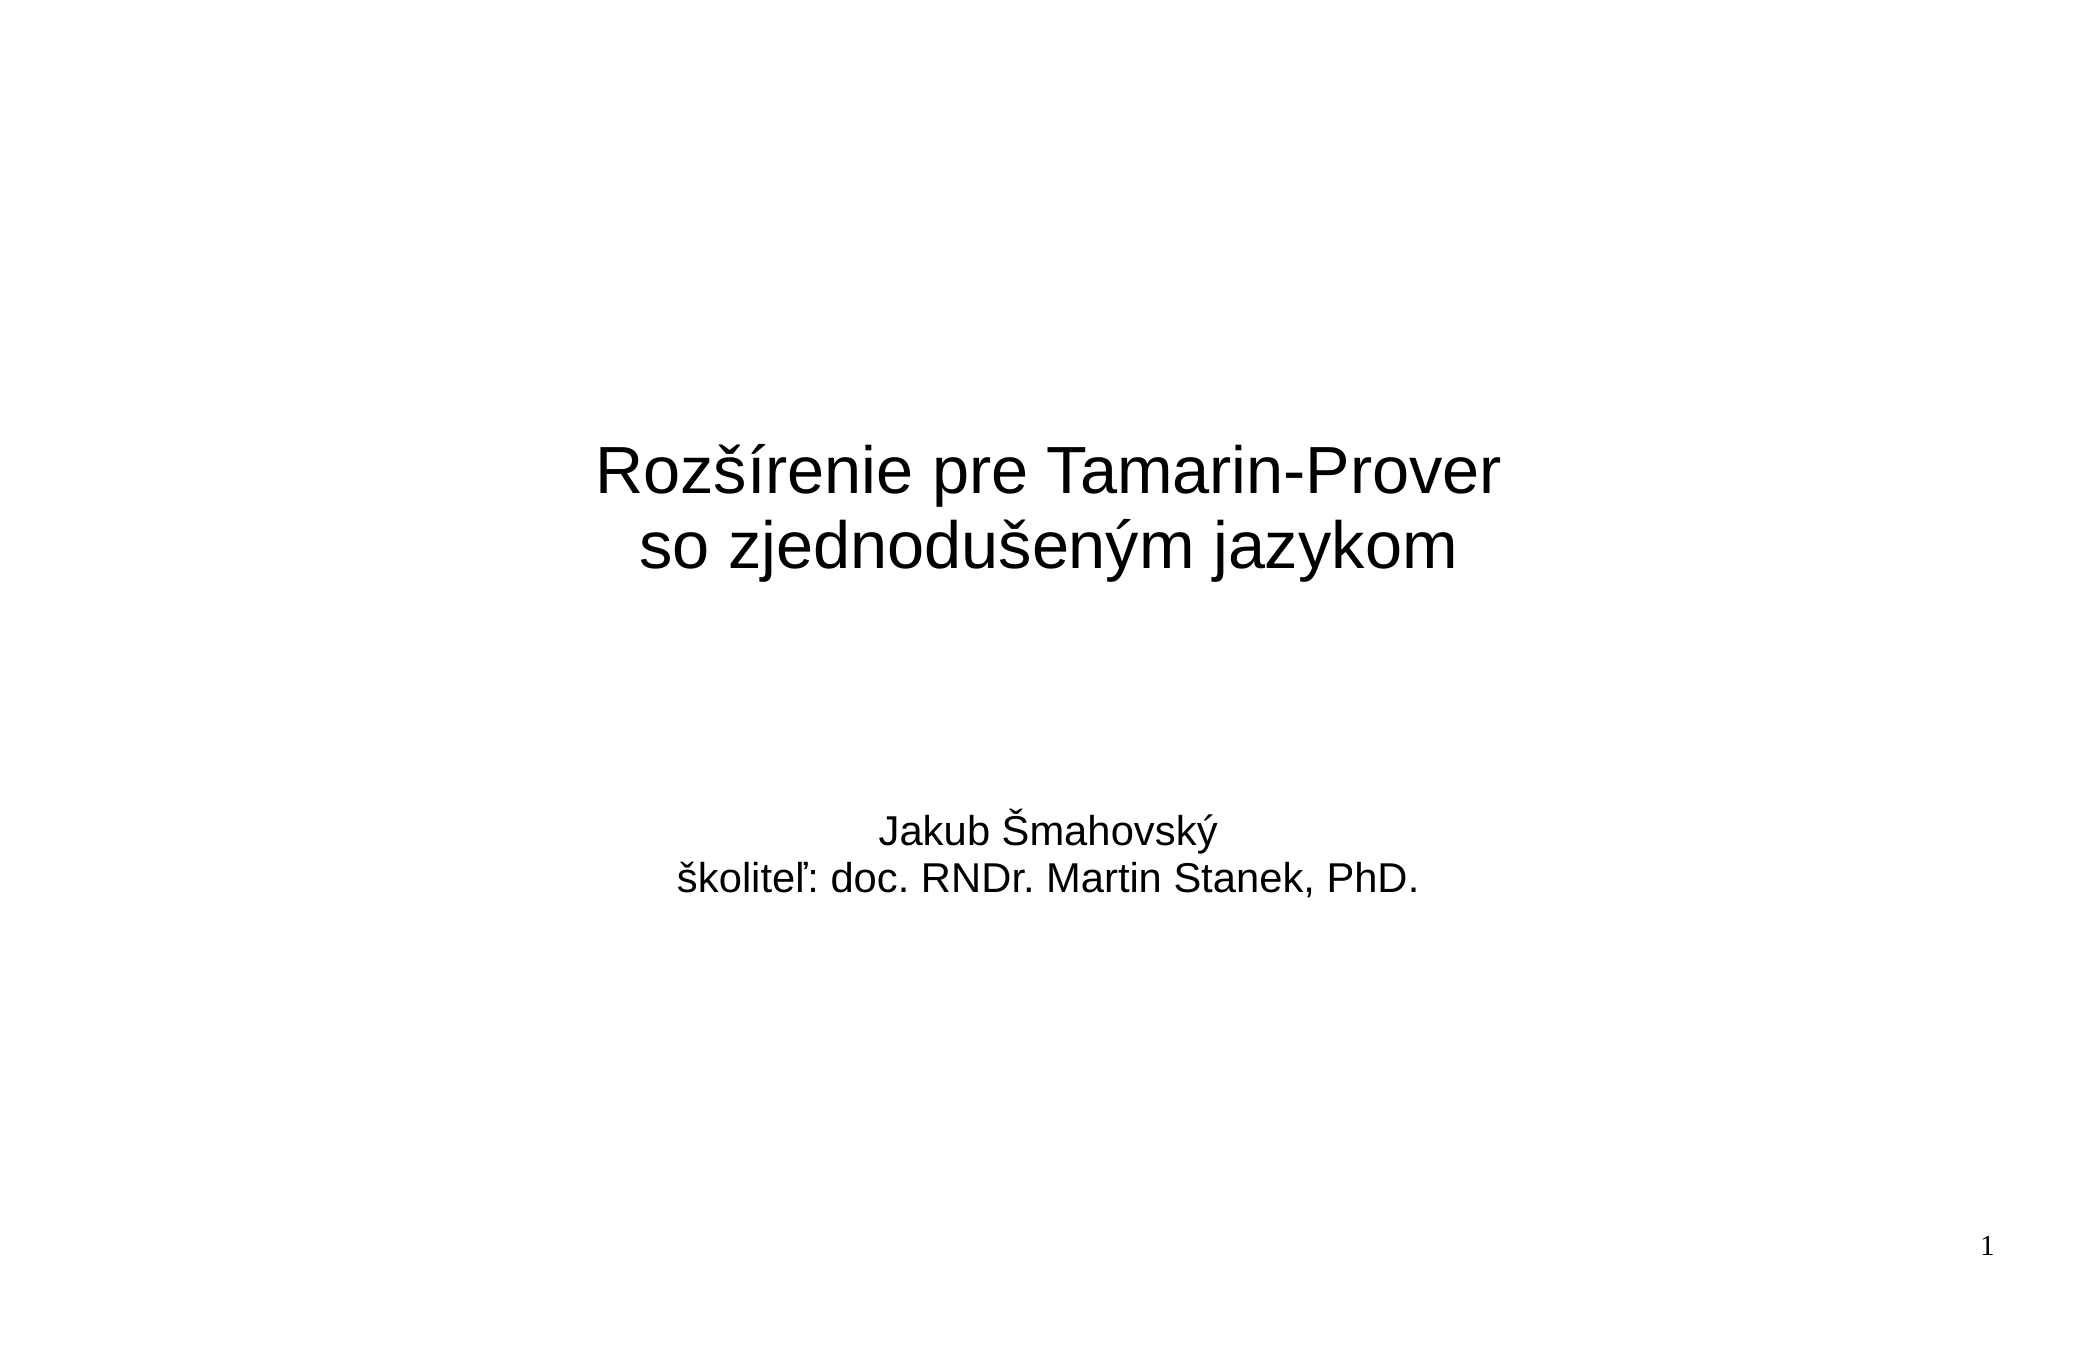

# Rozšírenie pre Tamarin-Prover so zjednodušeným jazykom
Jakub Šmahovský
školiteľ: doc. RNDr. Martin Stanek, PhD.
1